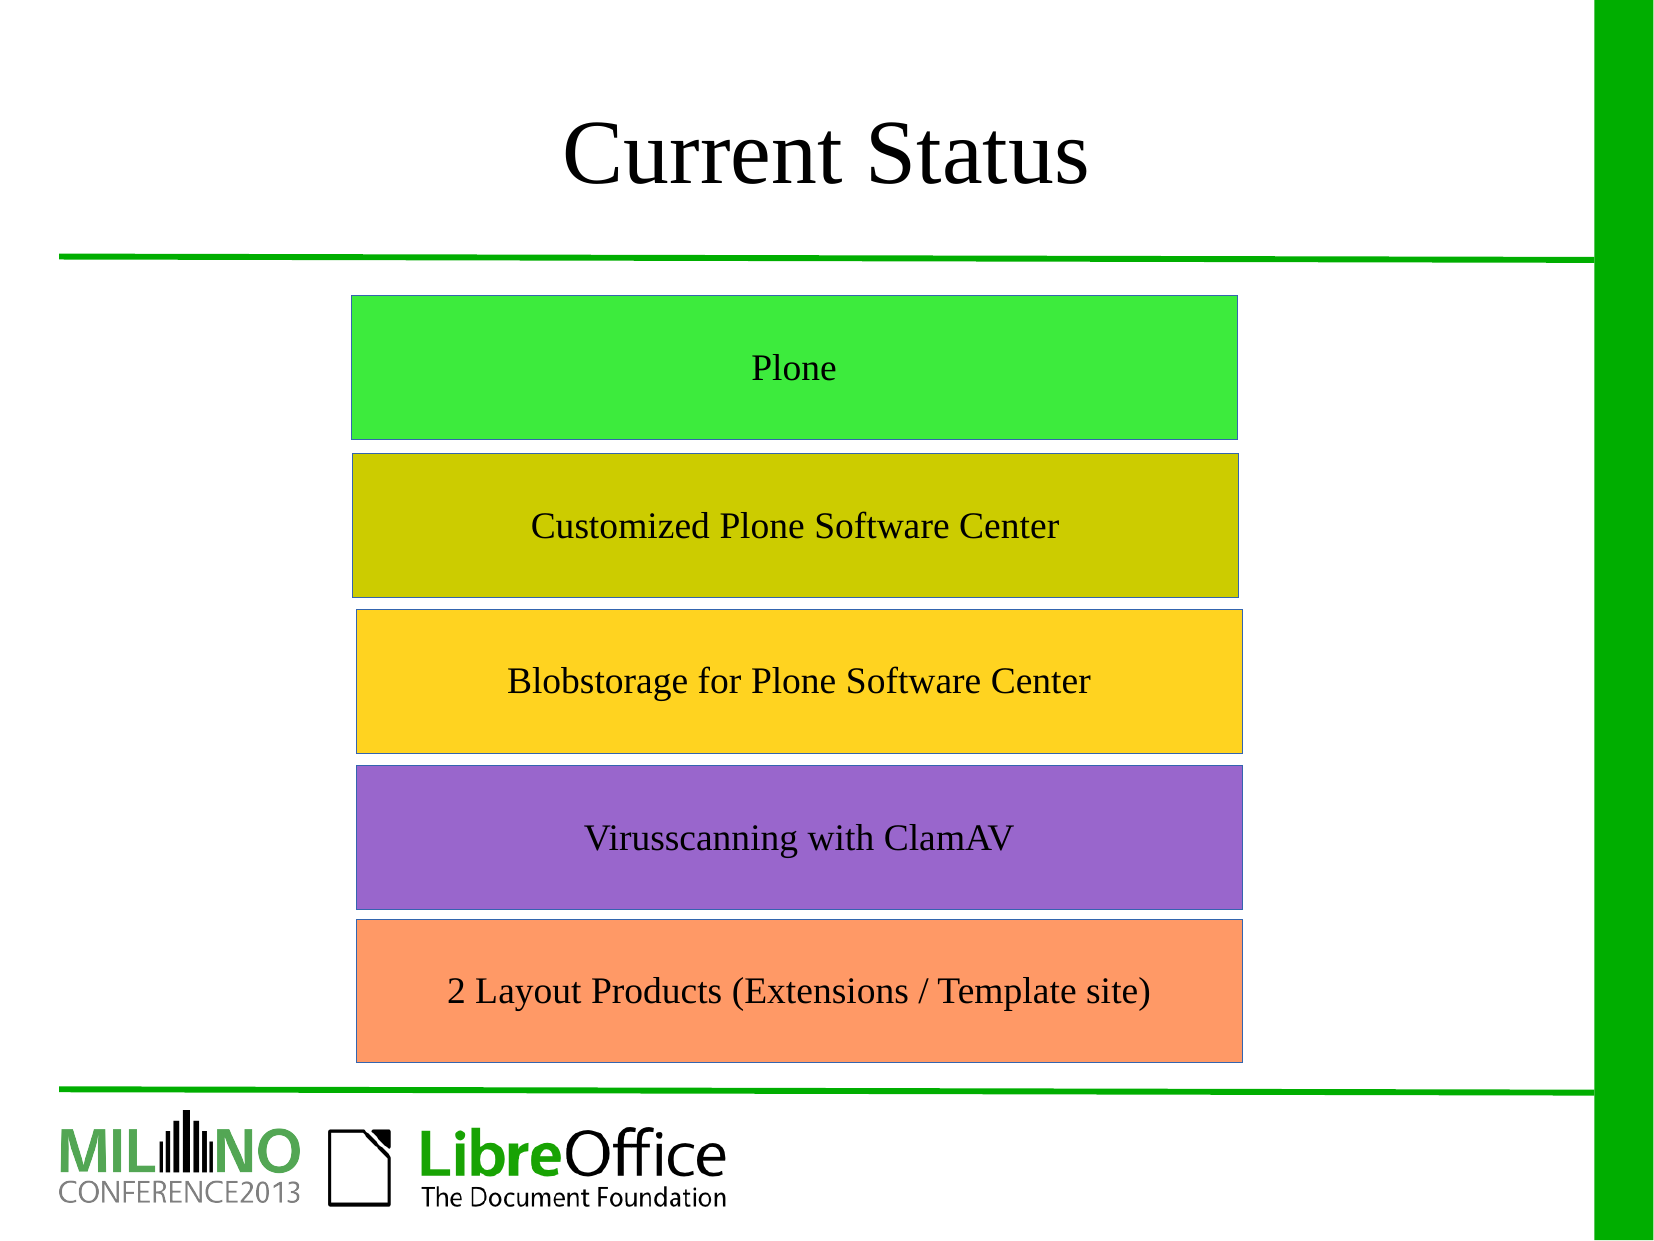

# Current Status
Plone
Customized Plone Software Center
Blobstorage for Plone Software Center
Virusscanning with ClamAV
2 Layout Products (Extensions / Template site)